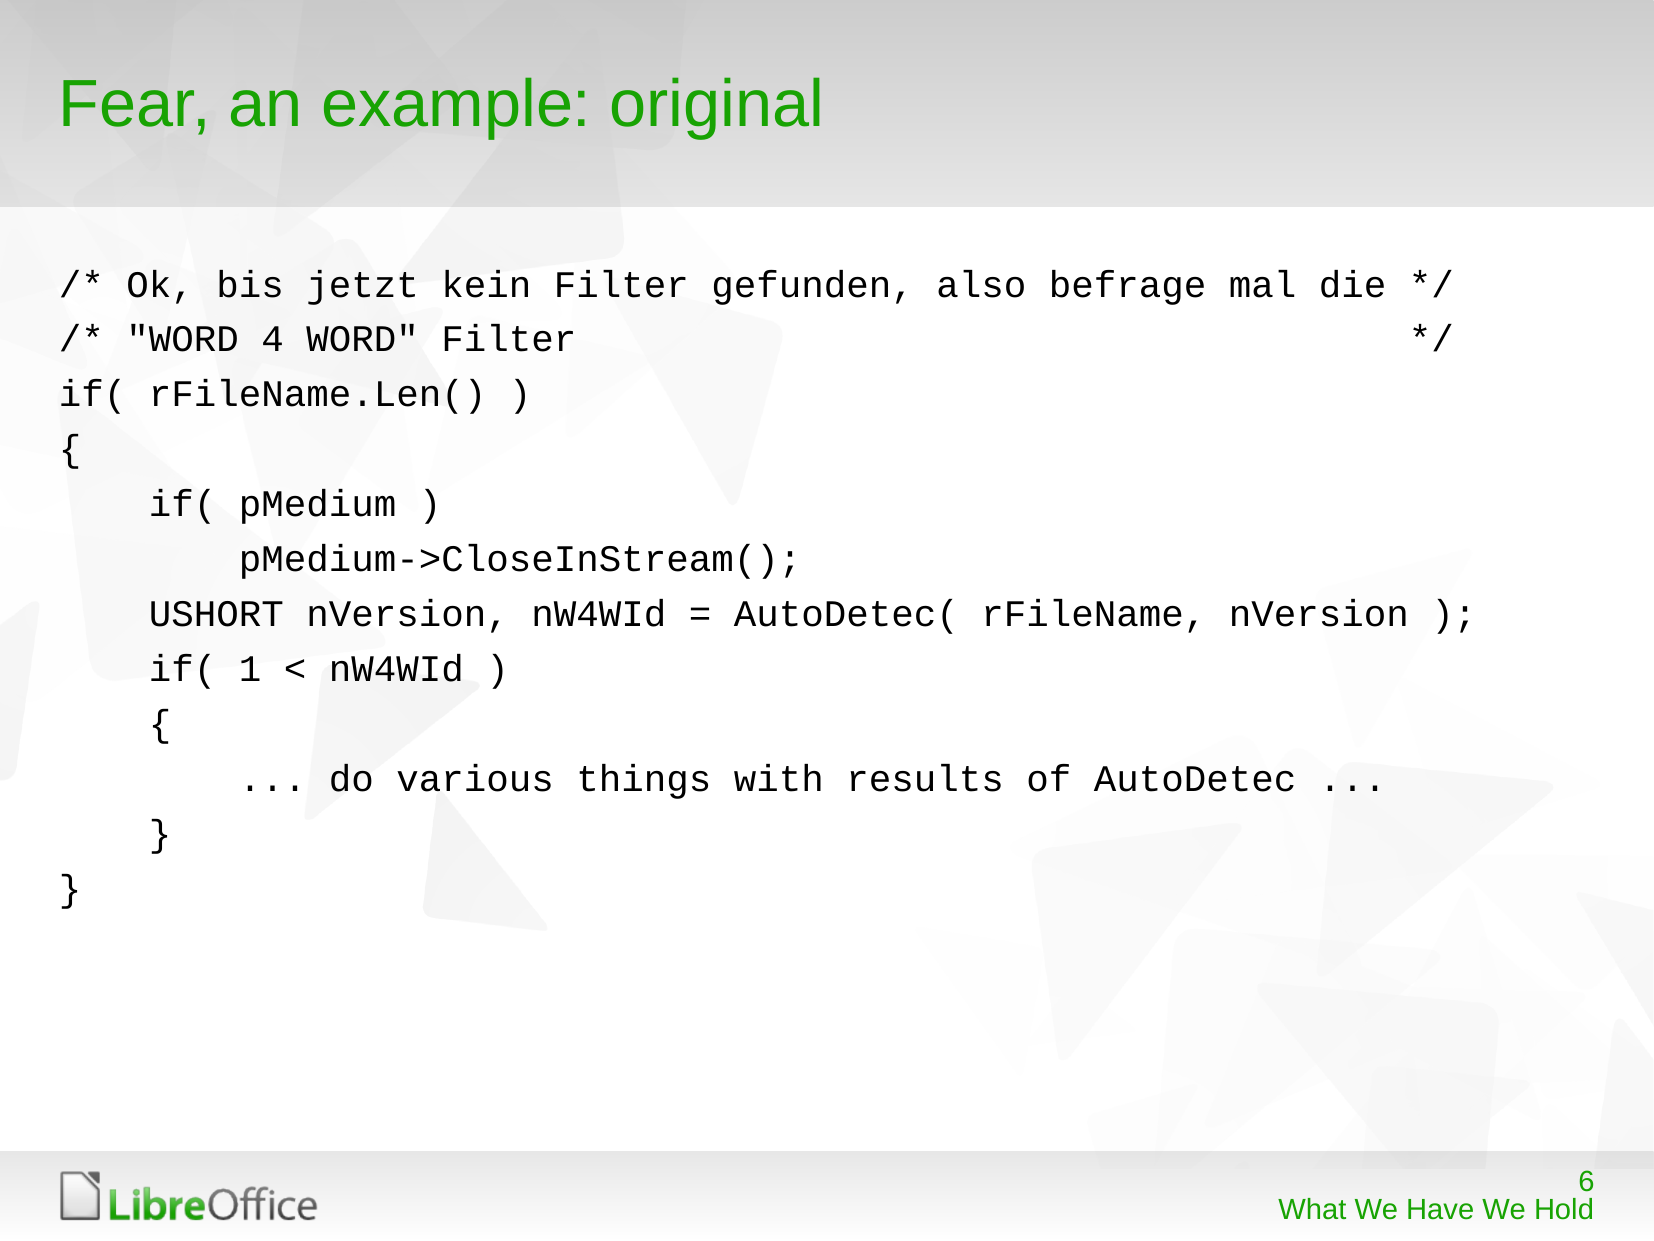

# Fear, an example: original
/* Ok, bis jetzt kein Filter gefunden, also befrage mal die */
/* "WORD 4 WORD" Filter */
if( rFileName.Len() )
{
 if( pMedium )
 pMedium->CloseInStream();
 USHORT nVersion, nW4WId = AutoDetec( rFileName, nVersion );
 if( 1 < nW4WId )
 {
 ... do various things with results of AutoDetec ...
 }
}
6
What We Have We Hold